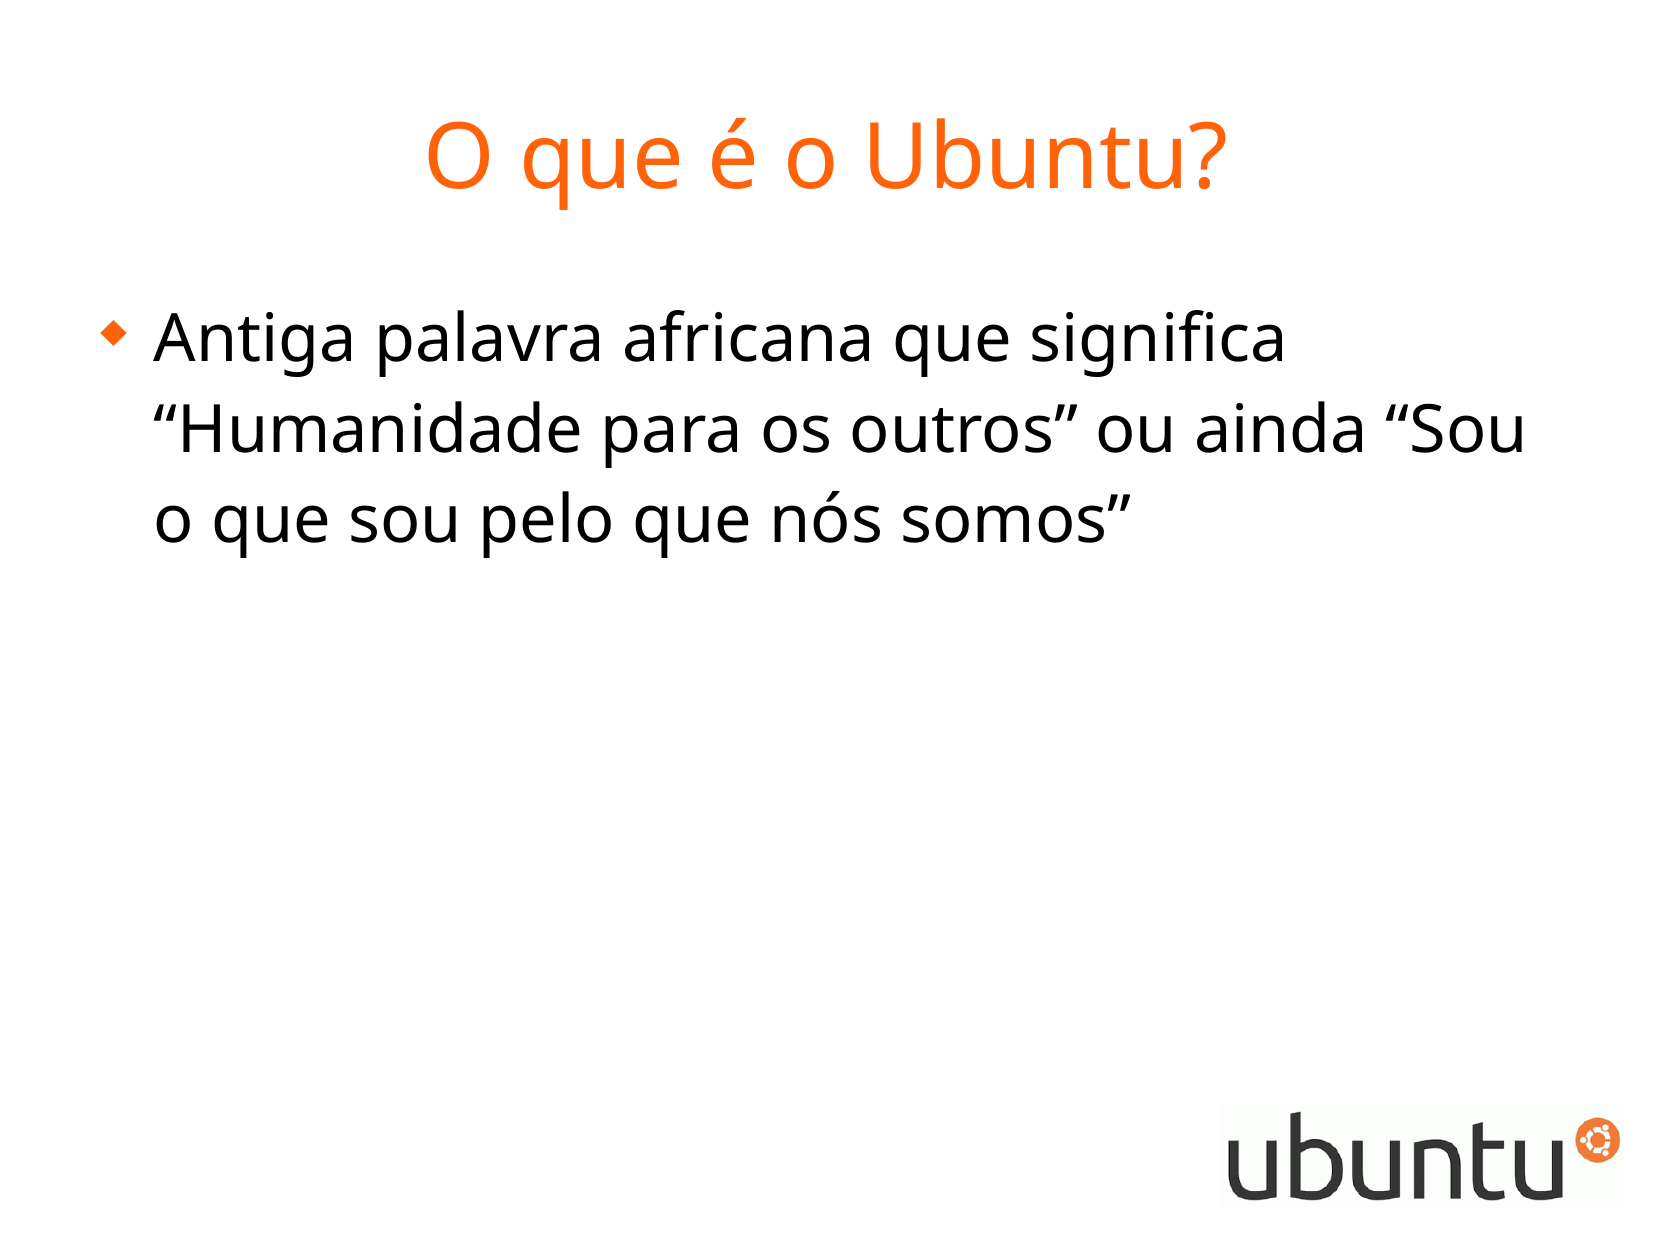

# O que é o Ubuntu?
Antiga palavra africana que significa “Humanidade para os outros” ou ainda “Sou o que sou pelo que nós somos”